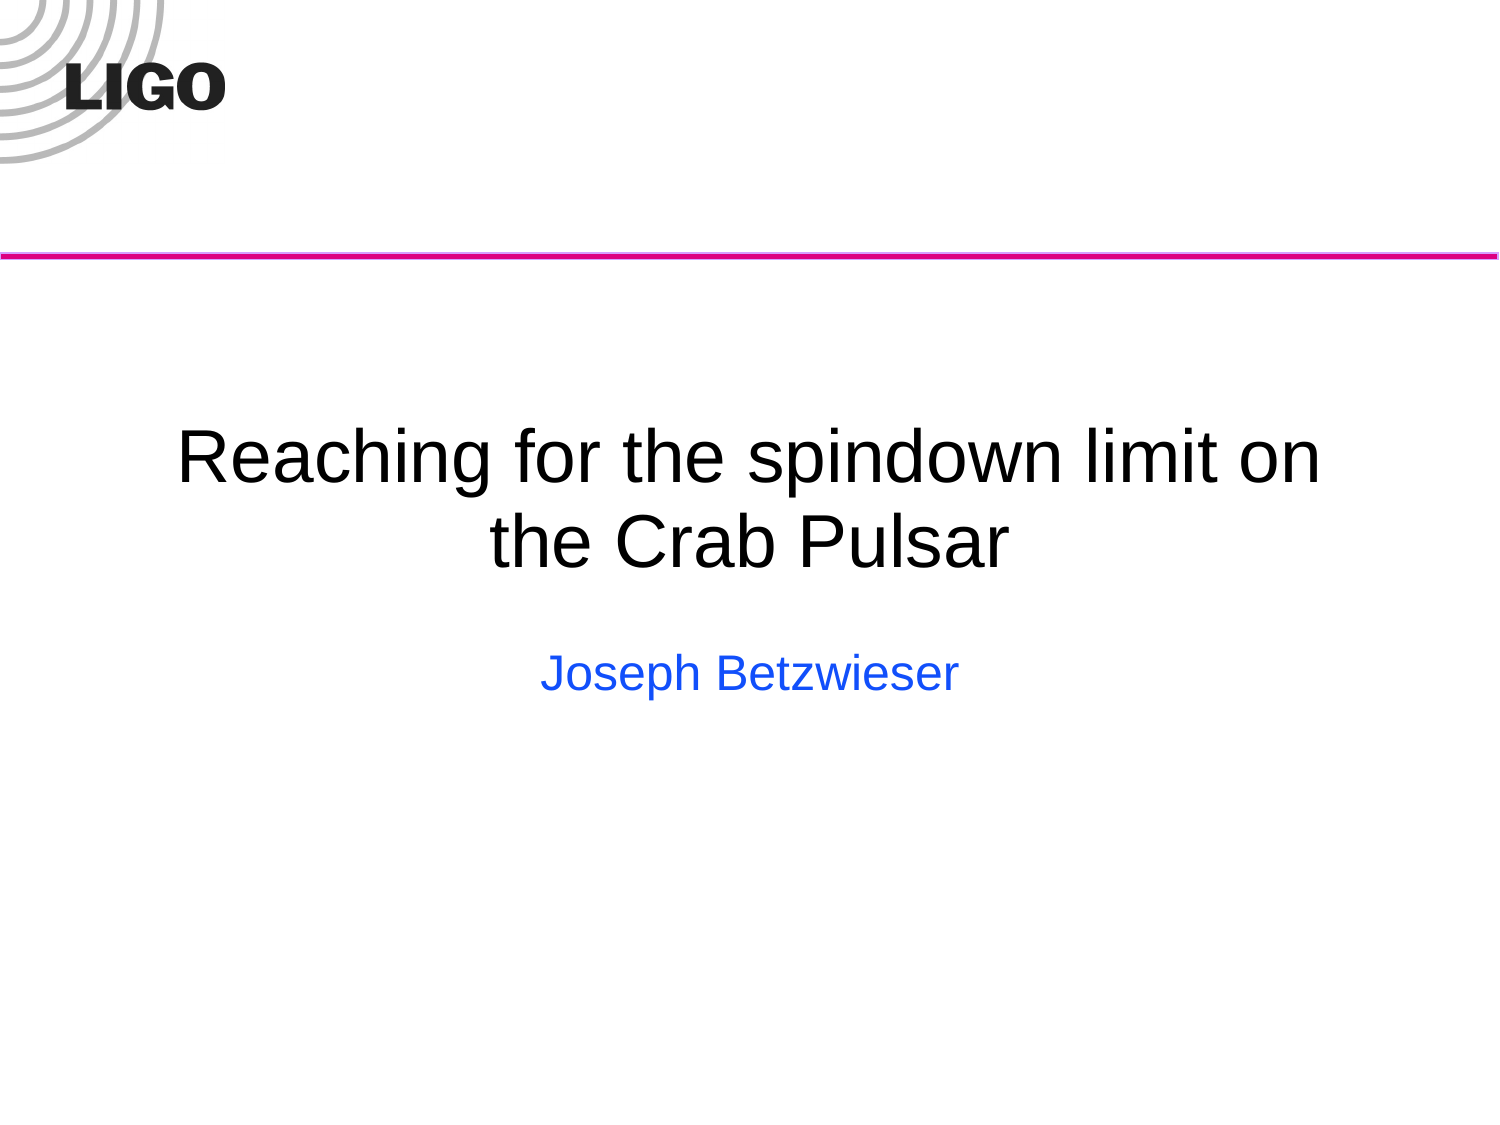

# Reaching for the spindown limit on the Crab Pulsar
Joseph Betzwieser